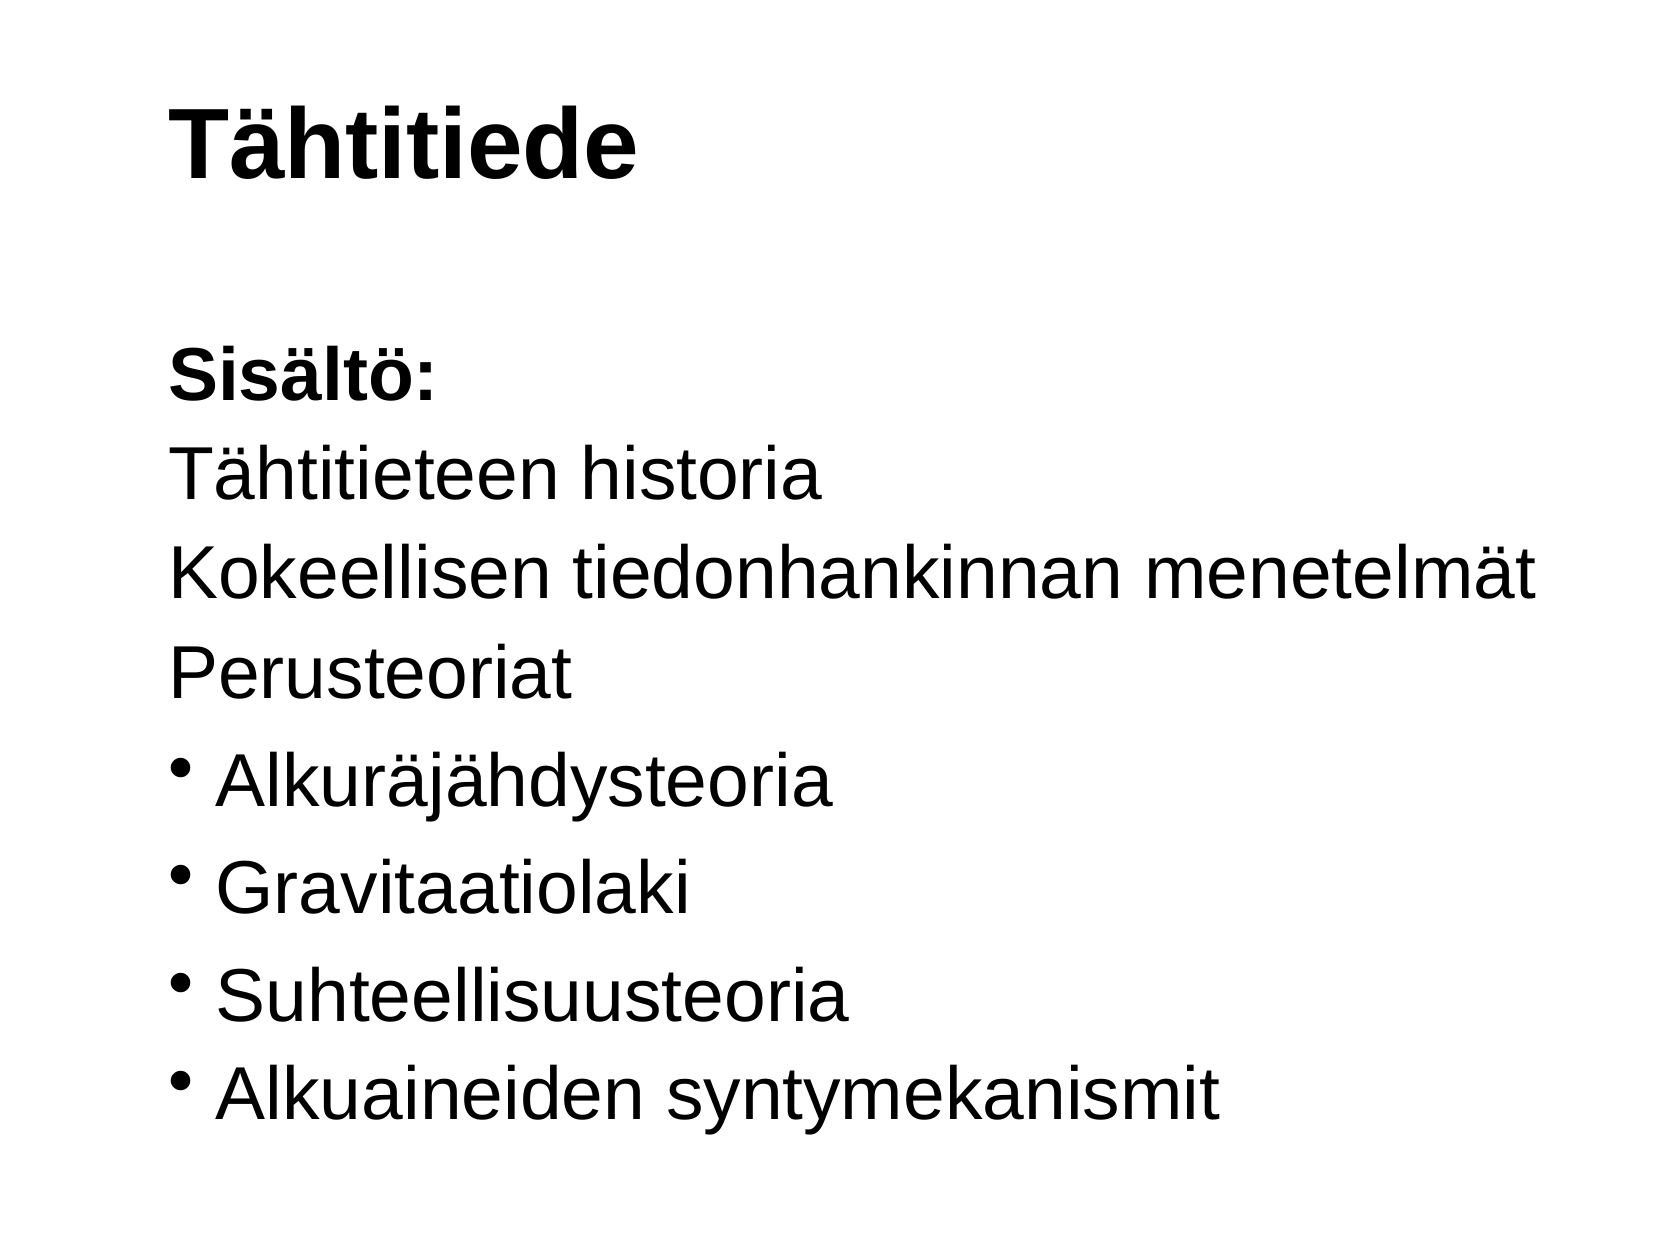

Tähtitiede
Sisältö:
Tähtitieteen historia
Kokeellisen tiedonhankinnan menetelmät
Perusteoriat
 Alkuräjähdysteoria
 Gravitaatiolaki
 Suhteellisuusteoria
 Alkuaineiden syntymekanismit